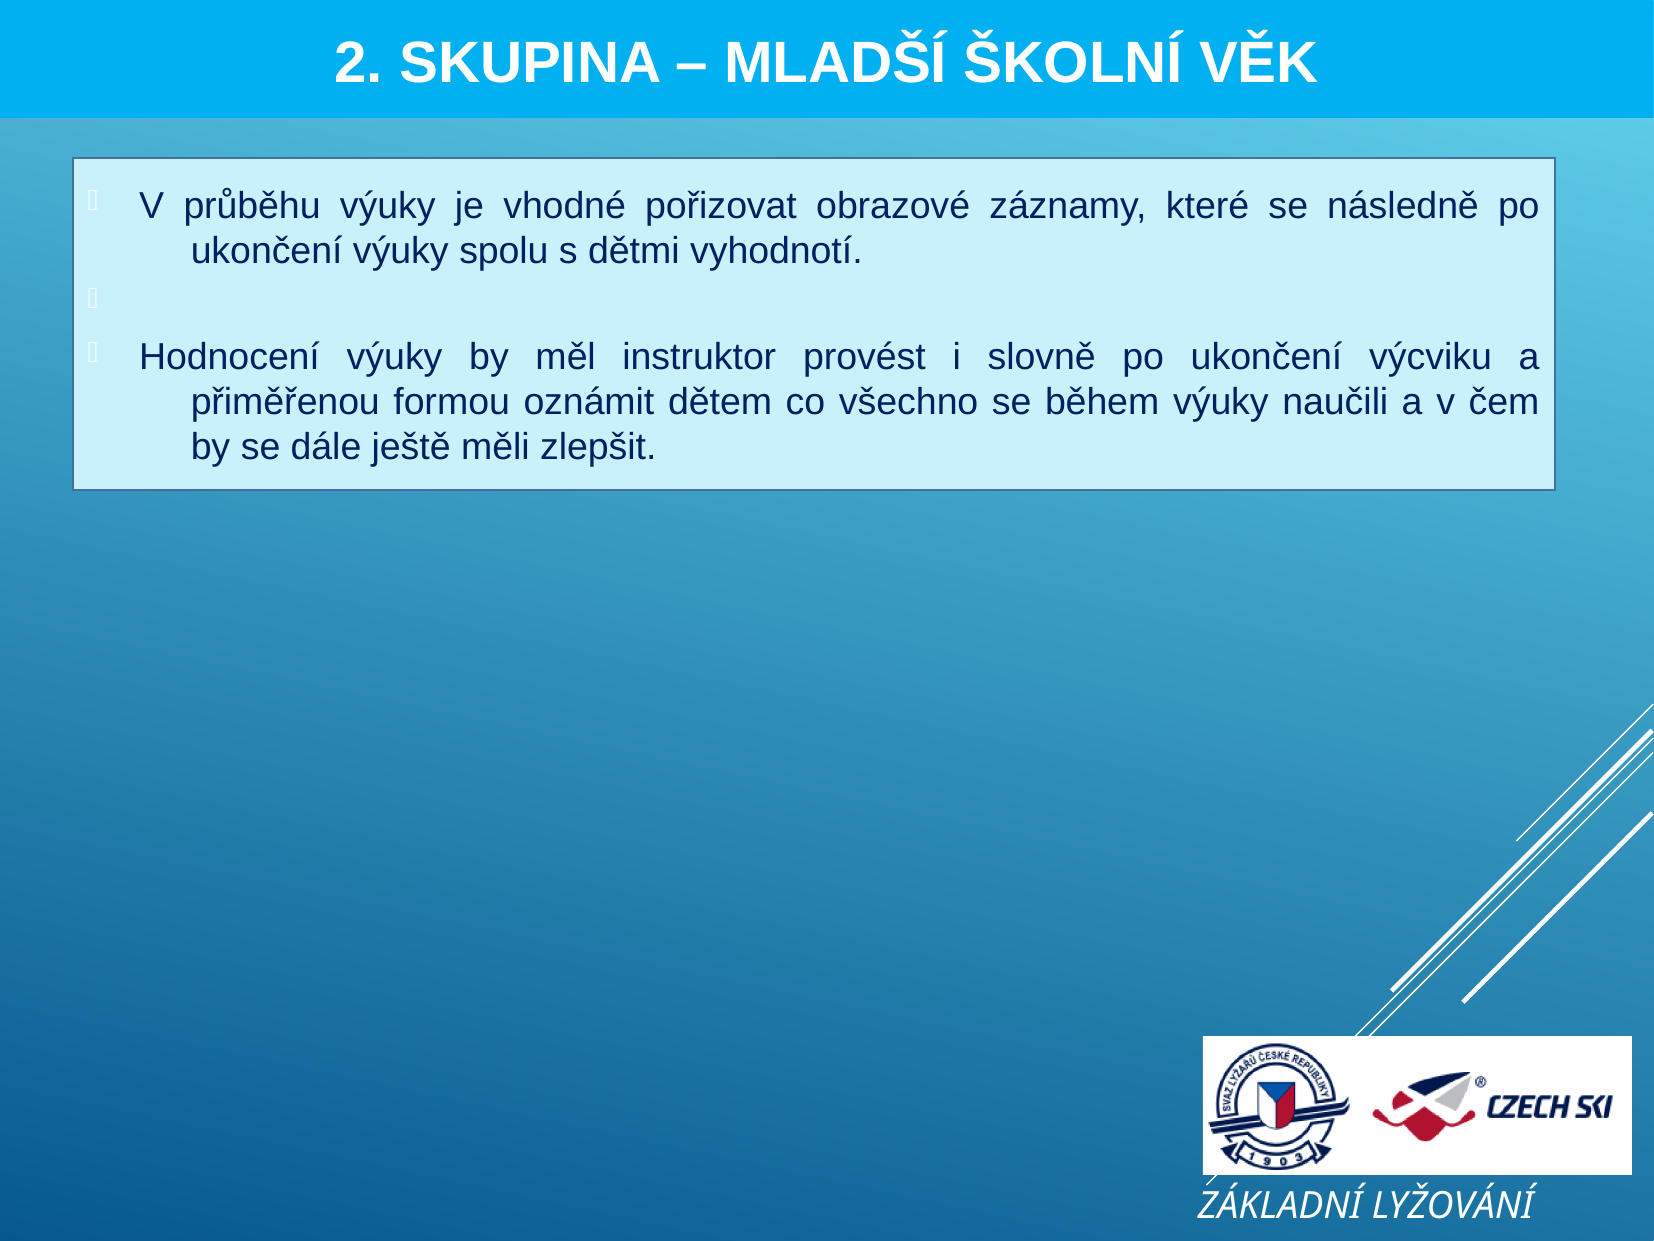

# 2. Skupina – mladší školní věk
V průběhu výuky je vhodné pořizovat obrazové záznamy, které se následně po ukončení výuky spolu s dětmi vyhodnotí.
Hodnocení výuky by měl instruktor provést i slovně po ukončení výcviku a přiměřenou formou oznámit dětem co všechno se během výuky naučili a v čem by se dále ještě měli zlepšit.
ZÁKLADNÍ LYŽOVÁNÍ